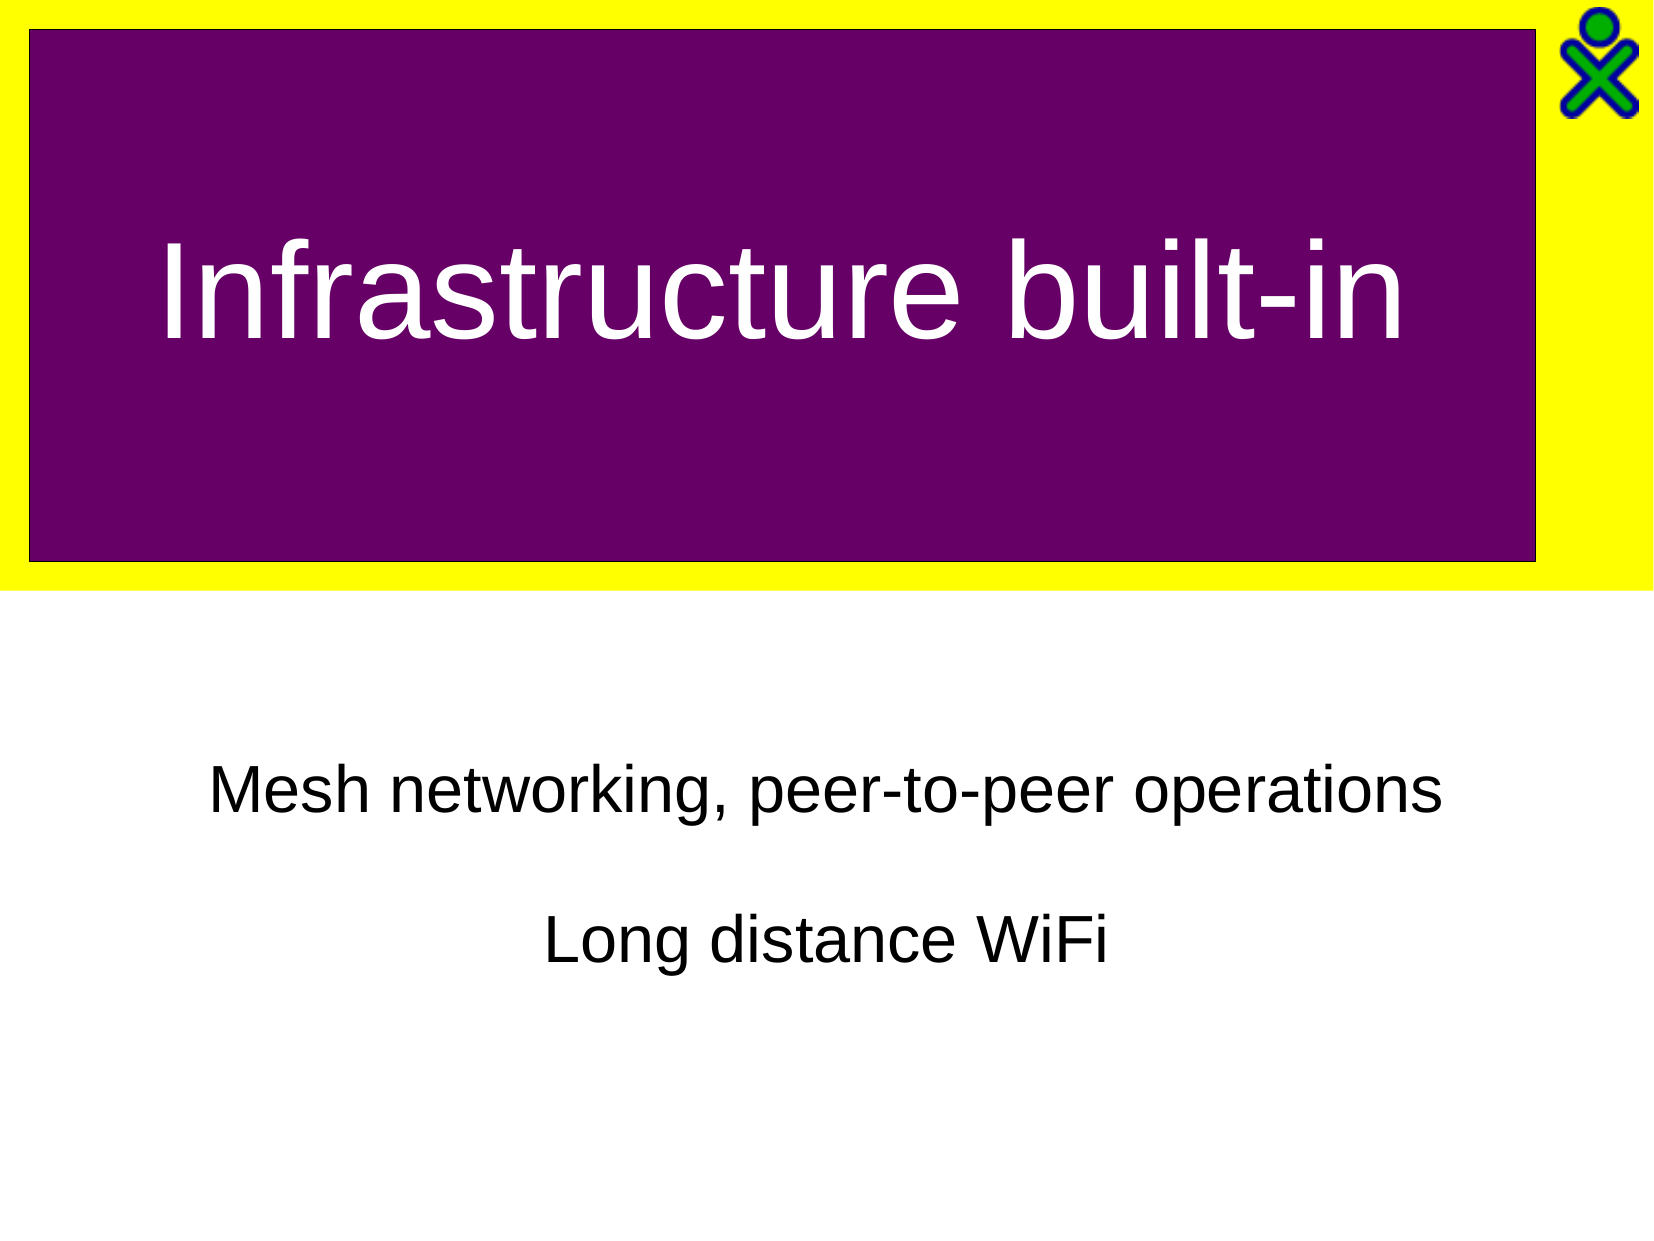

# Infrastructure built-in
Mesh networking, peer-to-peer operations
Long distance WiFi